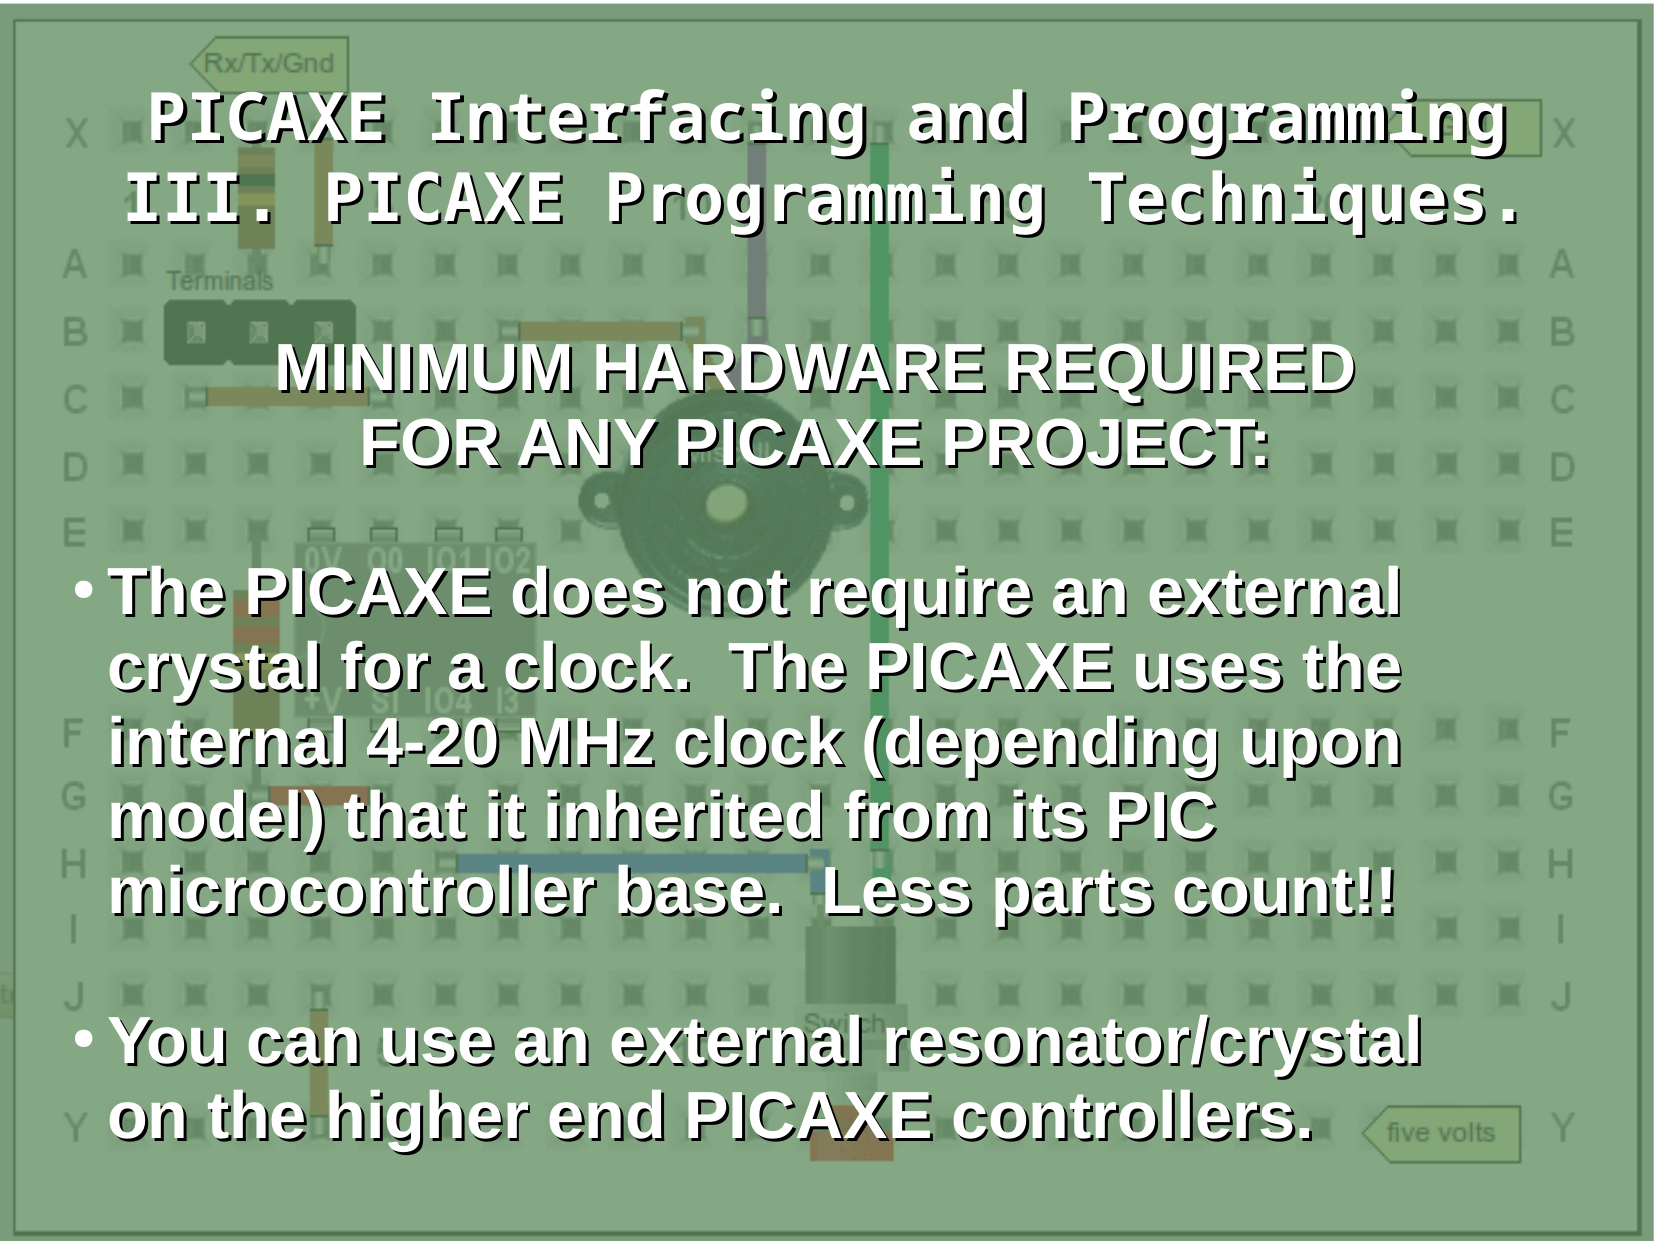

# PICAXE Interfacing and Programming III. PICAXE Programming Techniques.
MINIMUM HARDWARE REQUIRED
FOR ANY PICAXE PROJECT:
The PICAXE does not require an external
crystal for a clock. The PICAXE uses the
internal 4-20 MHz clock (depending upon model) that it inherited from its PIC
microcontroller base. Less parts count!!
You can use an external resonator/crystal
on the higher end PICAXE controllers.